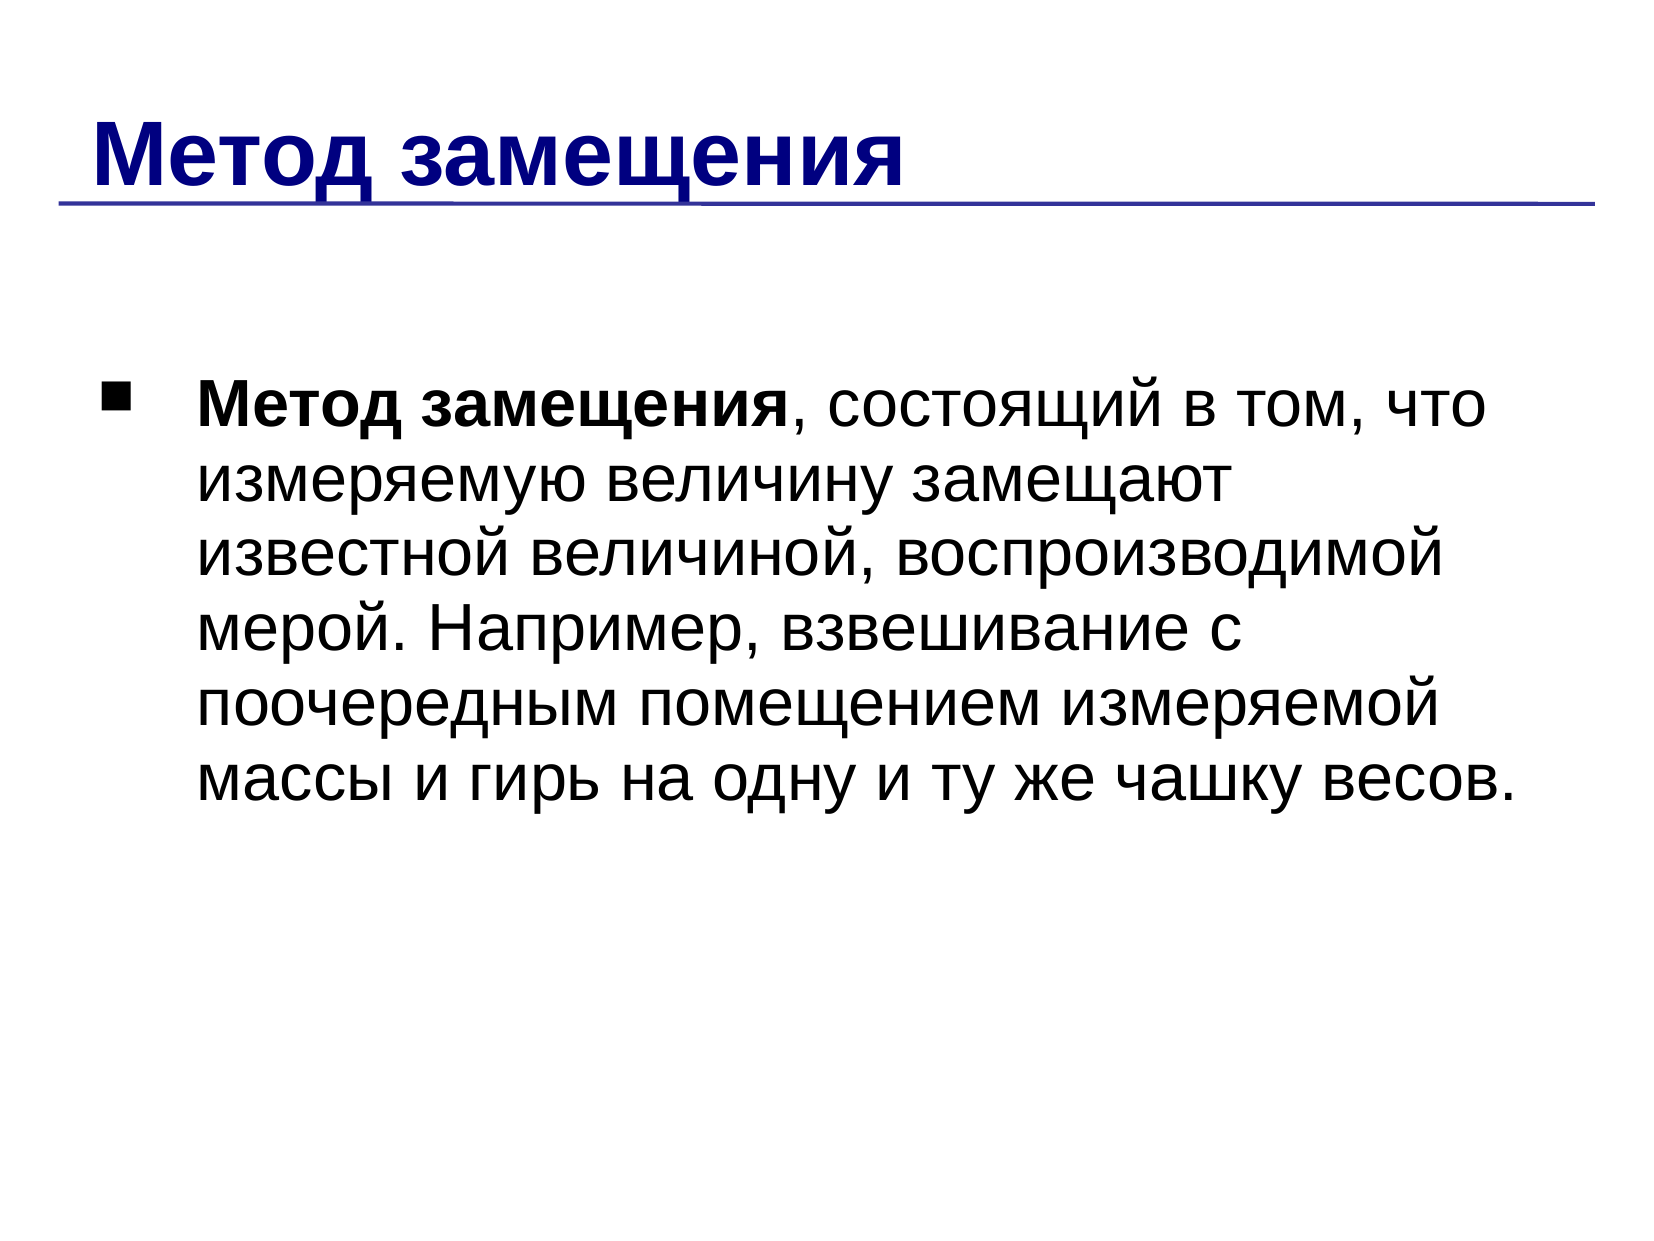

# Метод замещения
Метод замещения, состоящий в том, что измеряемую величину замещают известной величиной, воспроизводимой мерой. Например, взвешивание с поочередным помещением измеряемой массы и гирь на одну и ту же чашку весов.